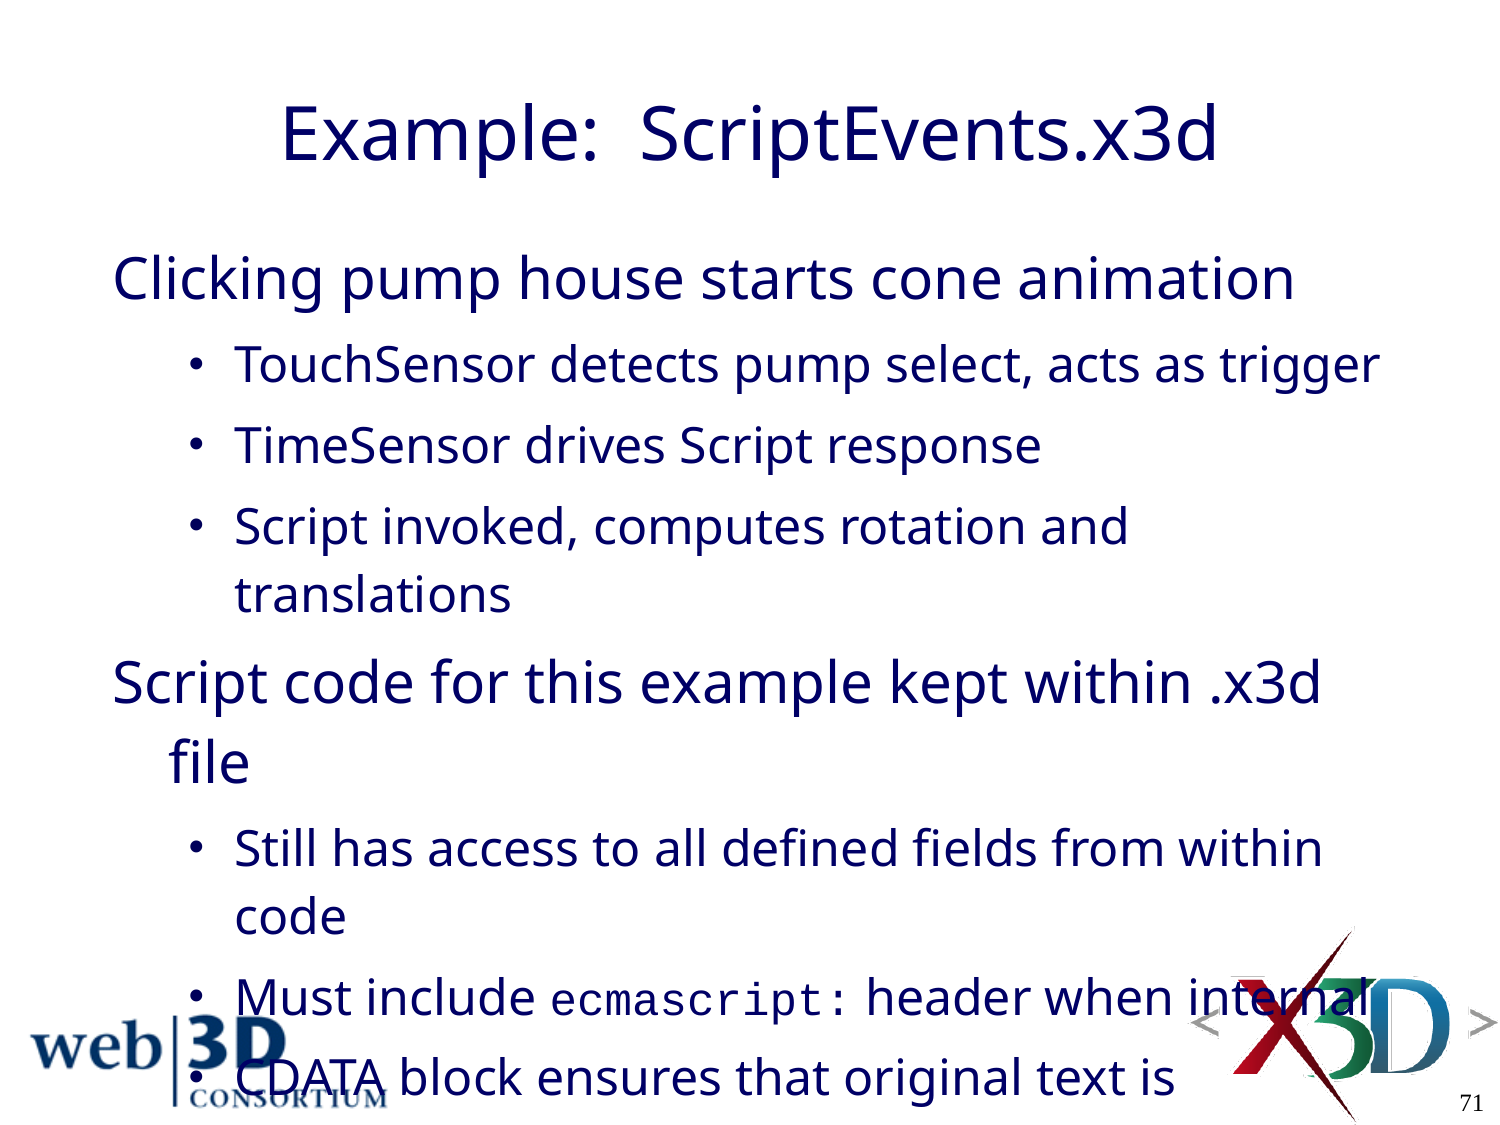

# Example: ScriptEvents.x3d
Clicking pump house starts cone animation
TouchSensor detects pump select, acts as trigger
TimeSensor drives Script response
Script invoked, computes rotation and translations
Script code for this example kept within .x3d file
Still has access to all defined fields from within code
Must include ecmascript: header when internal
CDATA block ensures that original text is preserved
X3D event model still governs animation flow